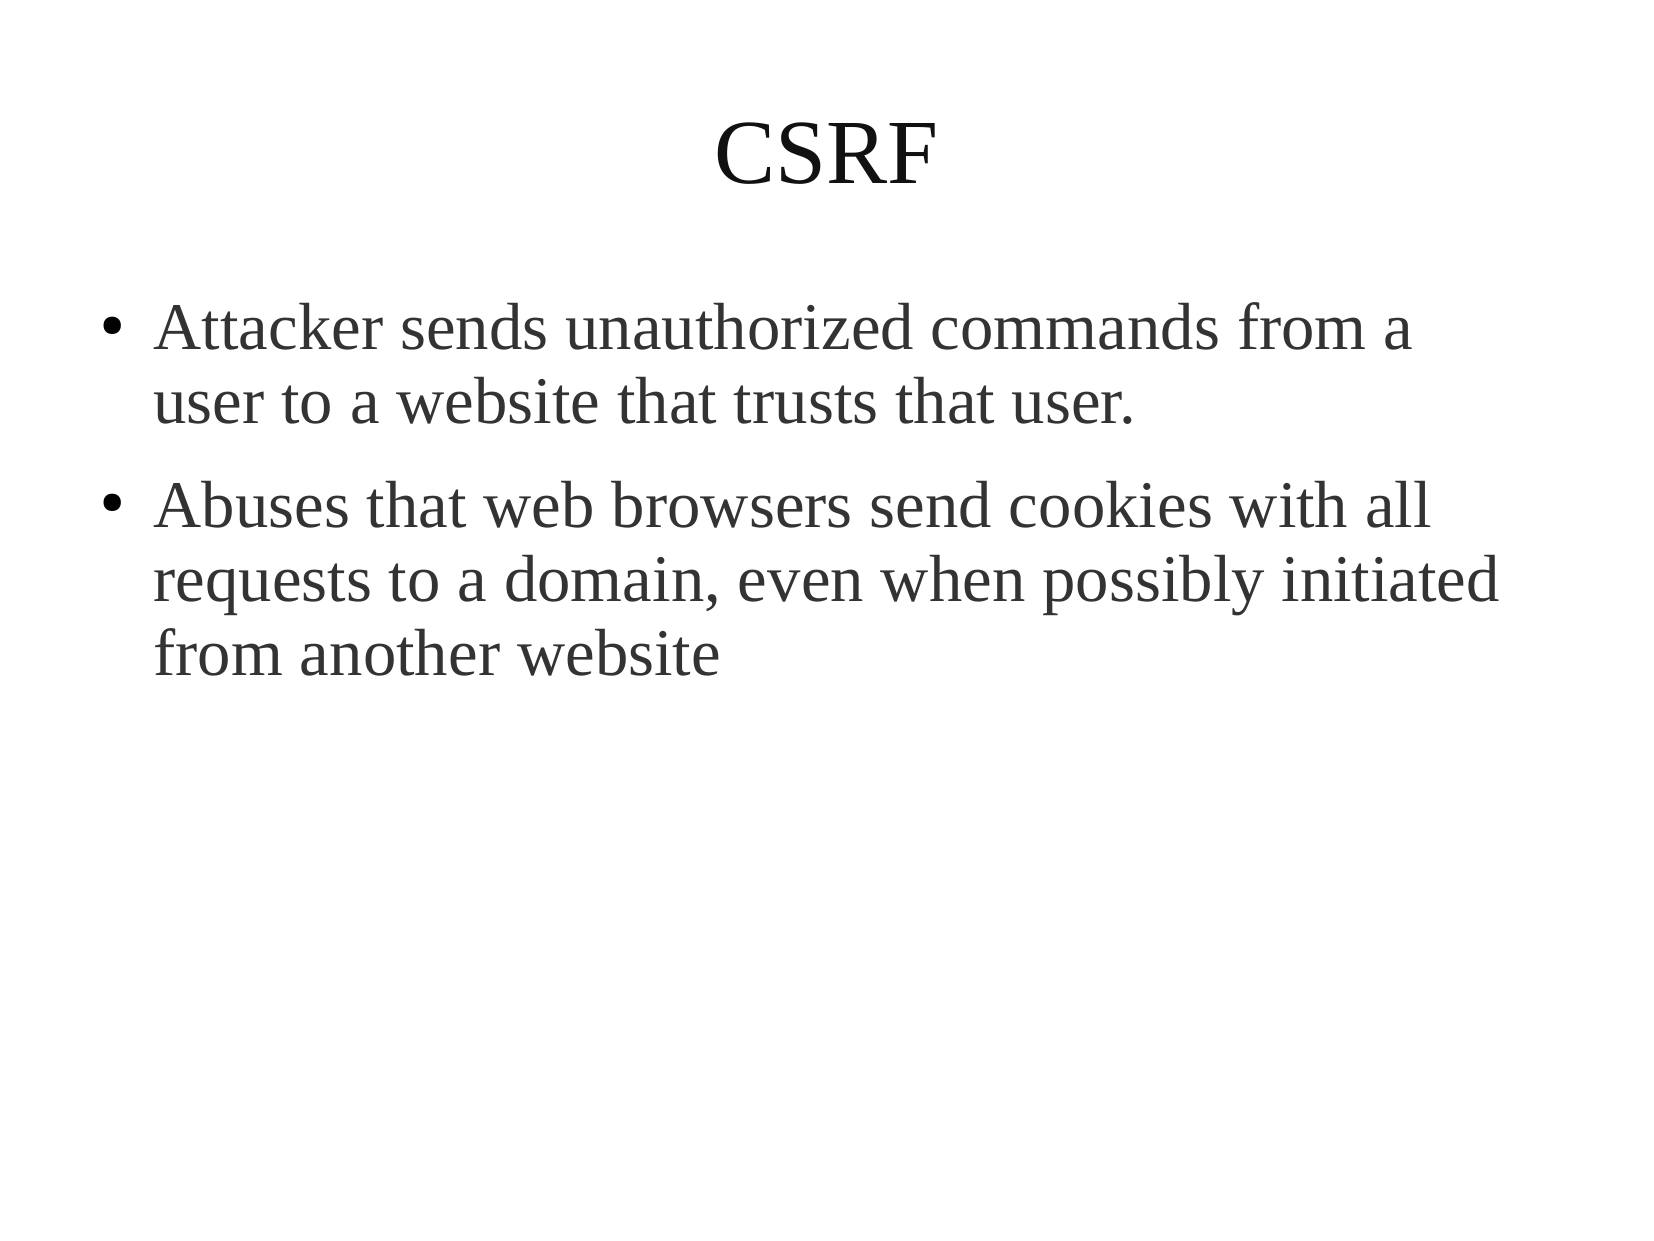

# CSRF
Attacker sends unauthorized commands from a user to a website that trusts that user.
Abuses that web browsers send cookies with all requests to a domain, even when possibly initiated from another website